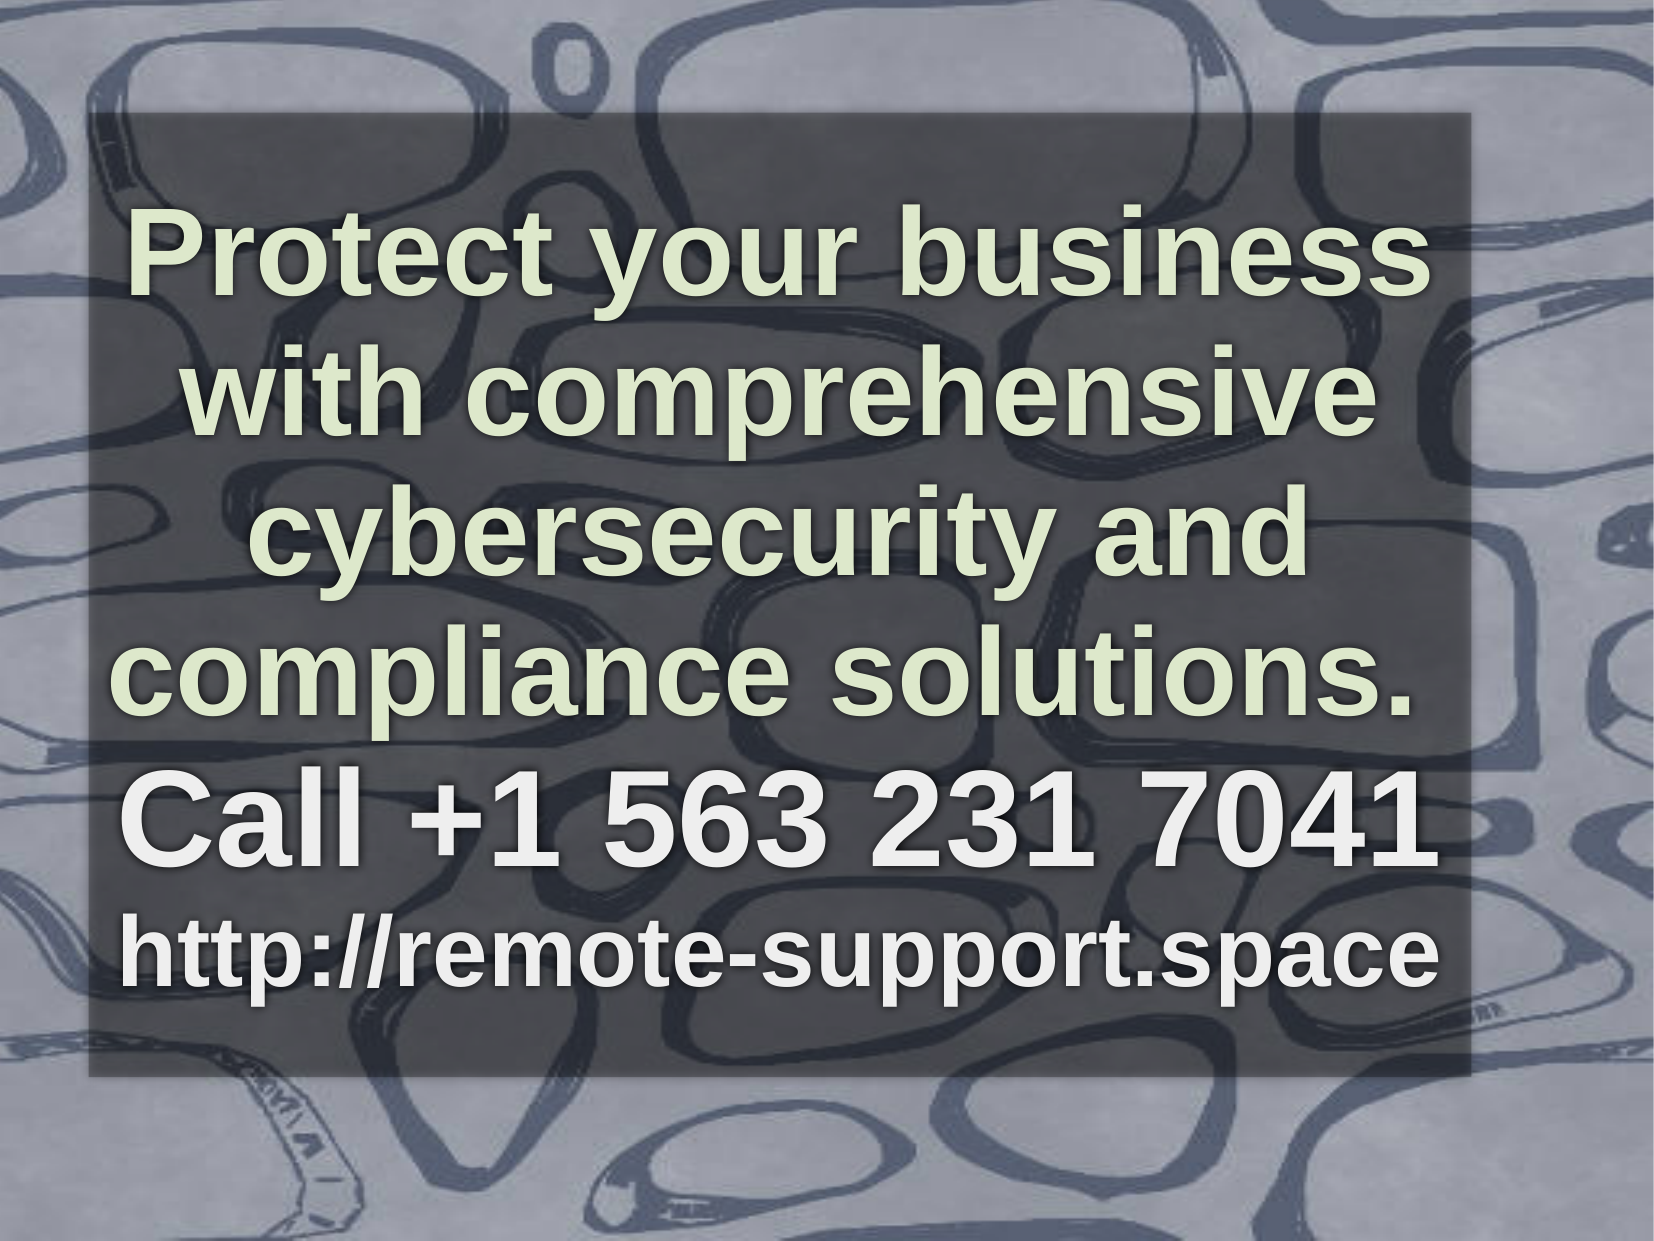

Protect your business with comprehensive cybersecurity and compliance solutions.
Call +1 563 231 7041
http://remote-support.space